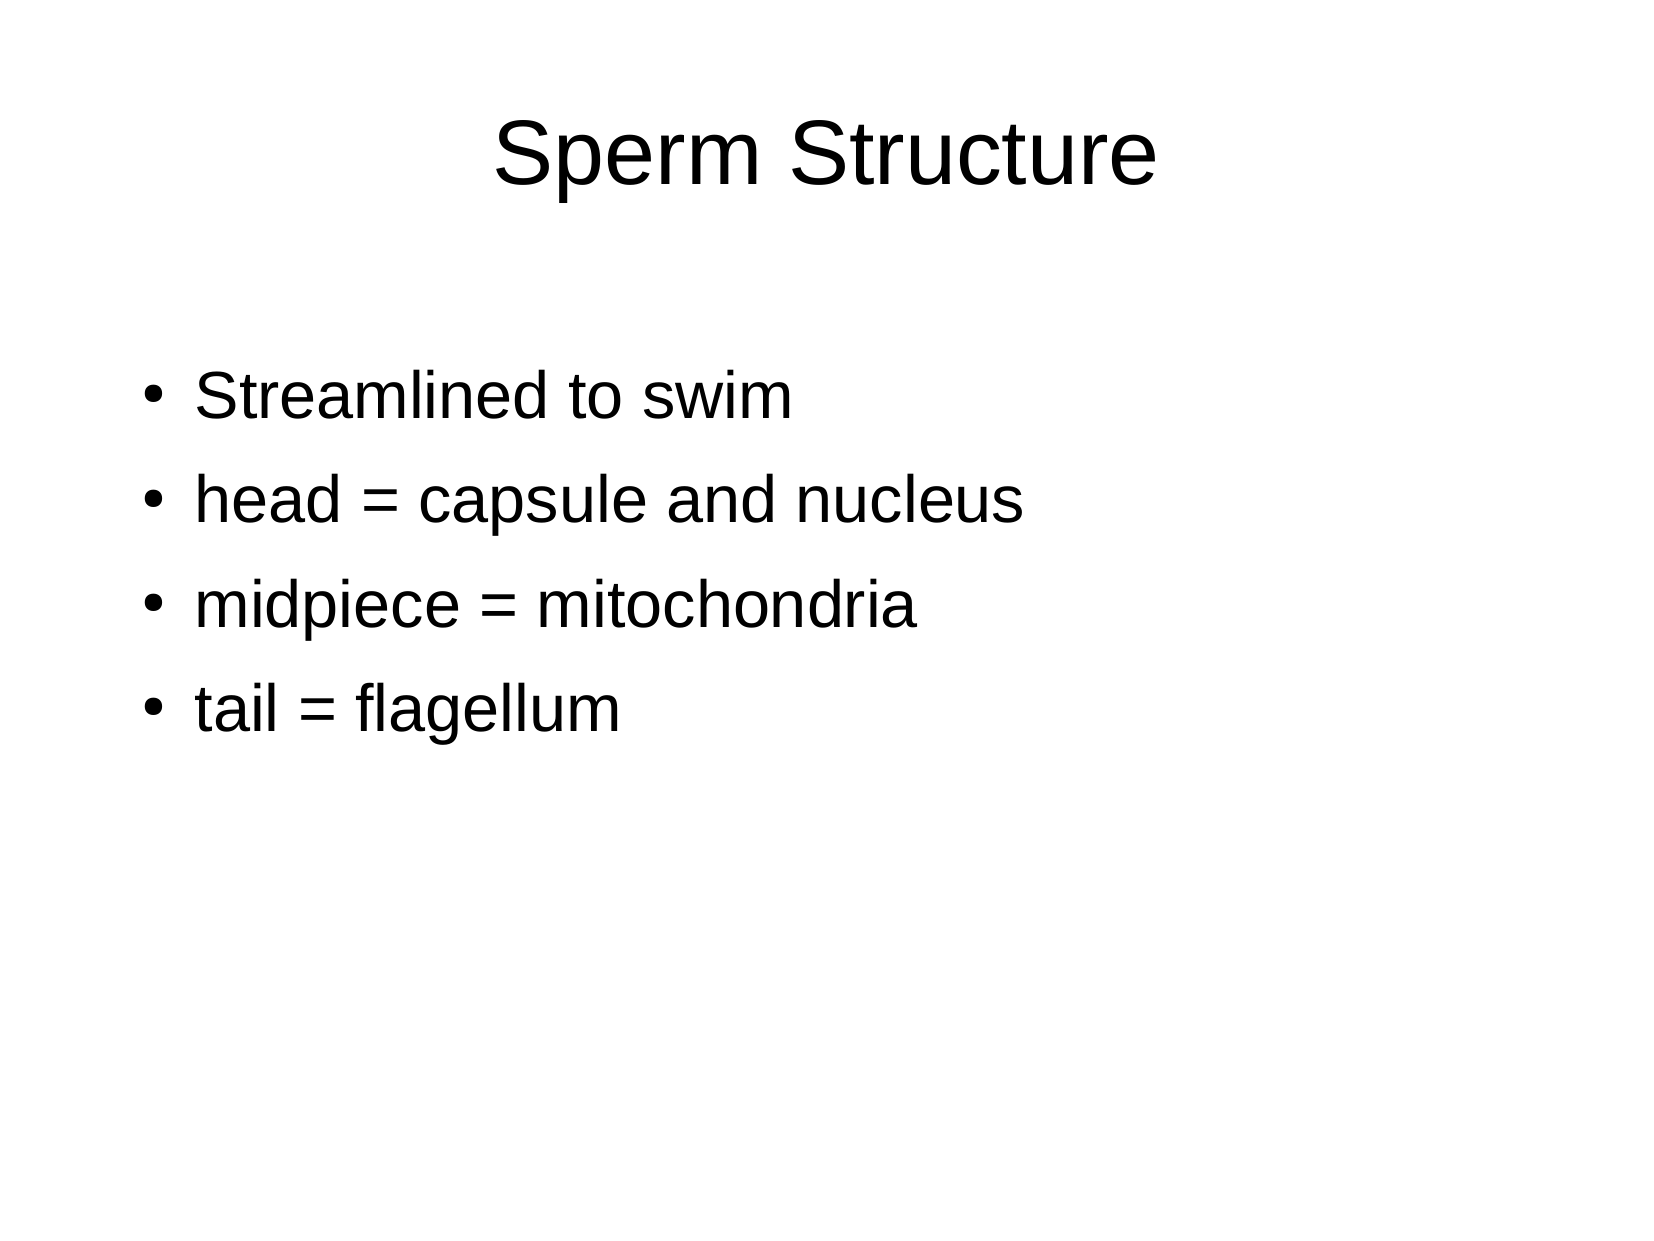

# Sperm Structure
Streamlined to swim
head = capsule and nucleus
midpiece = mitochondria
tail = flagellum